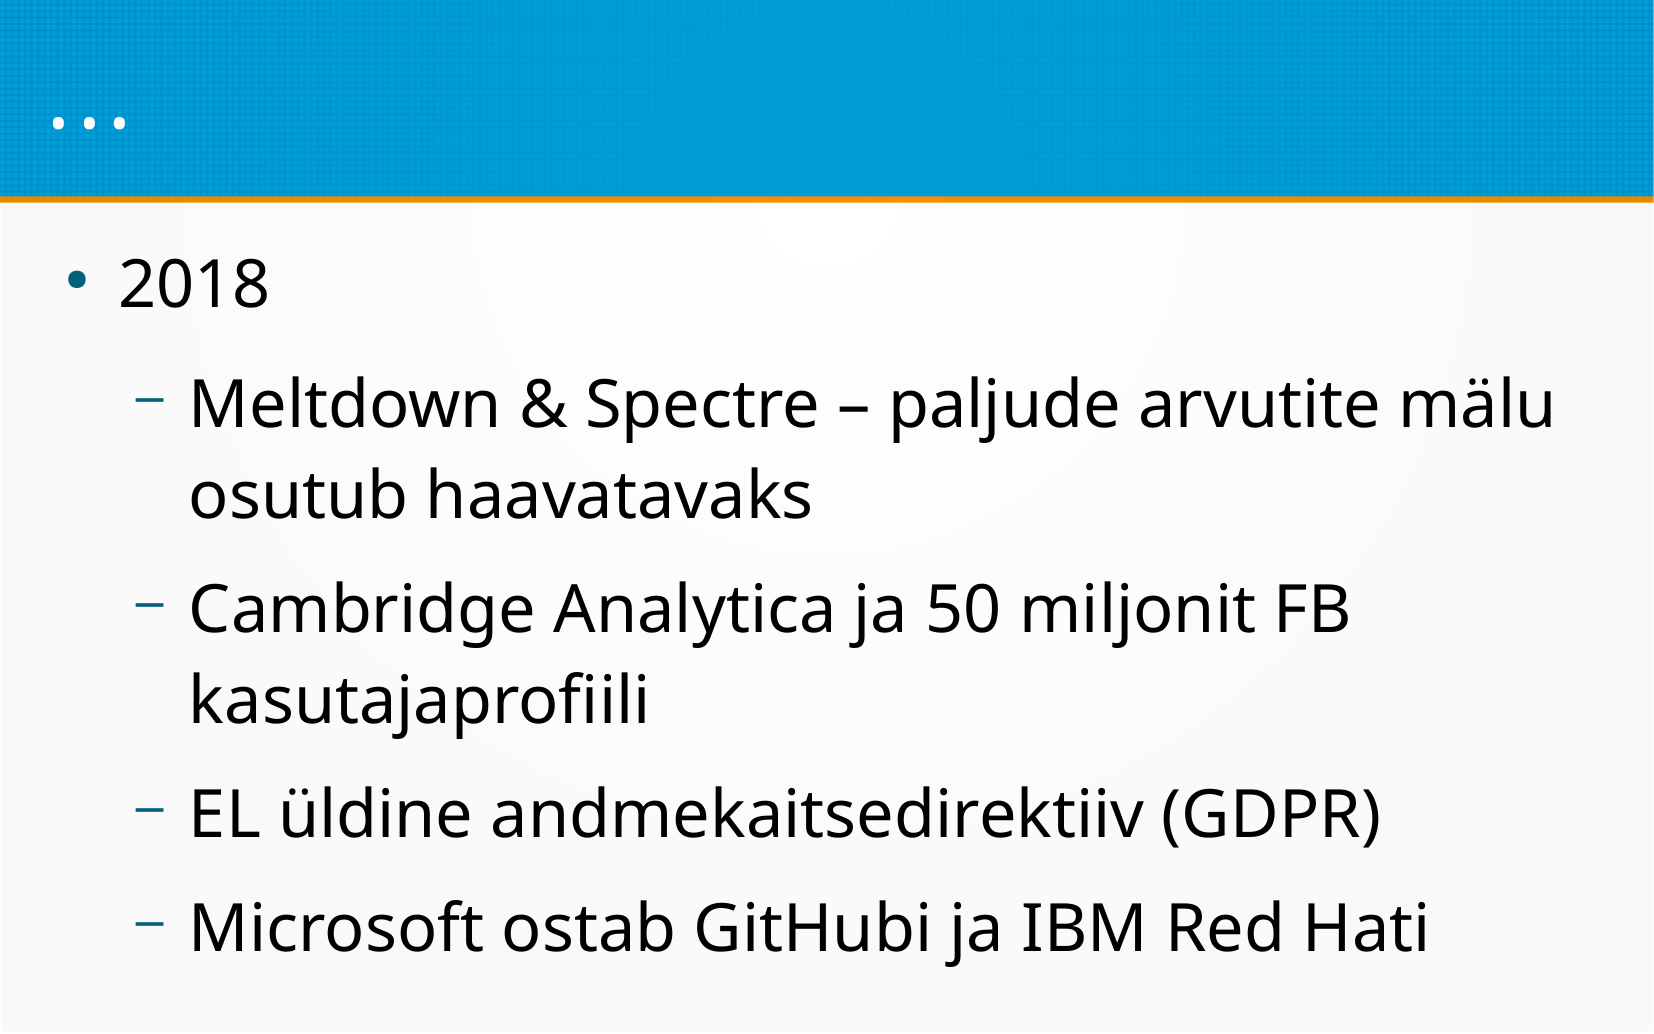

# ...
2018
Meltdown & Spectre – paljude arvutite mälu osutub haavatavaks
Cambridge Analytica ja 50 miljonit FB kasutajaprofiili
EL üldine andmekaitsedirektiiv (GDPR)
Microsoft ostab GitHubi ja IBM Red Hati